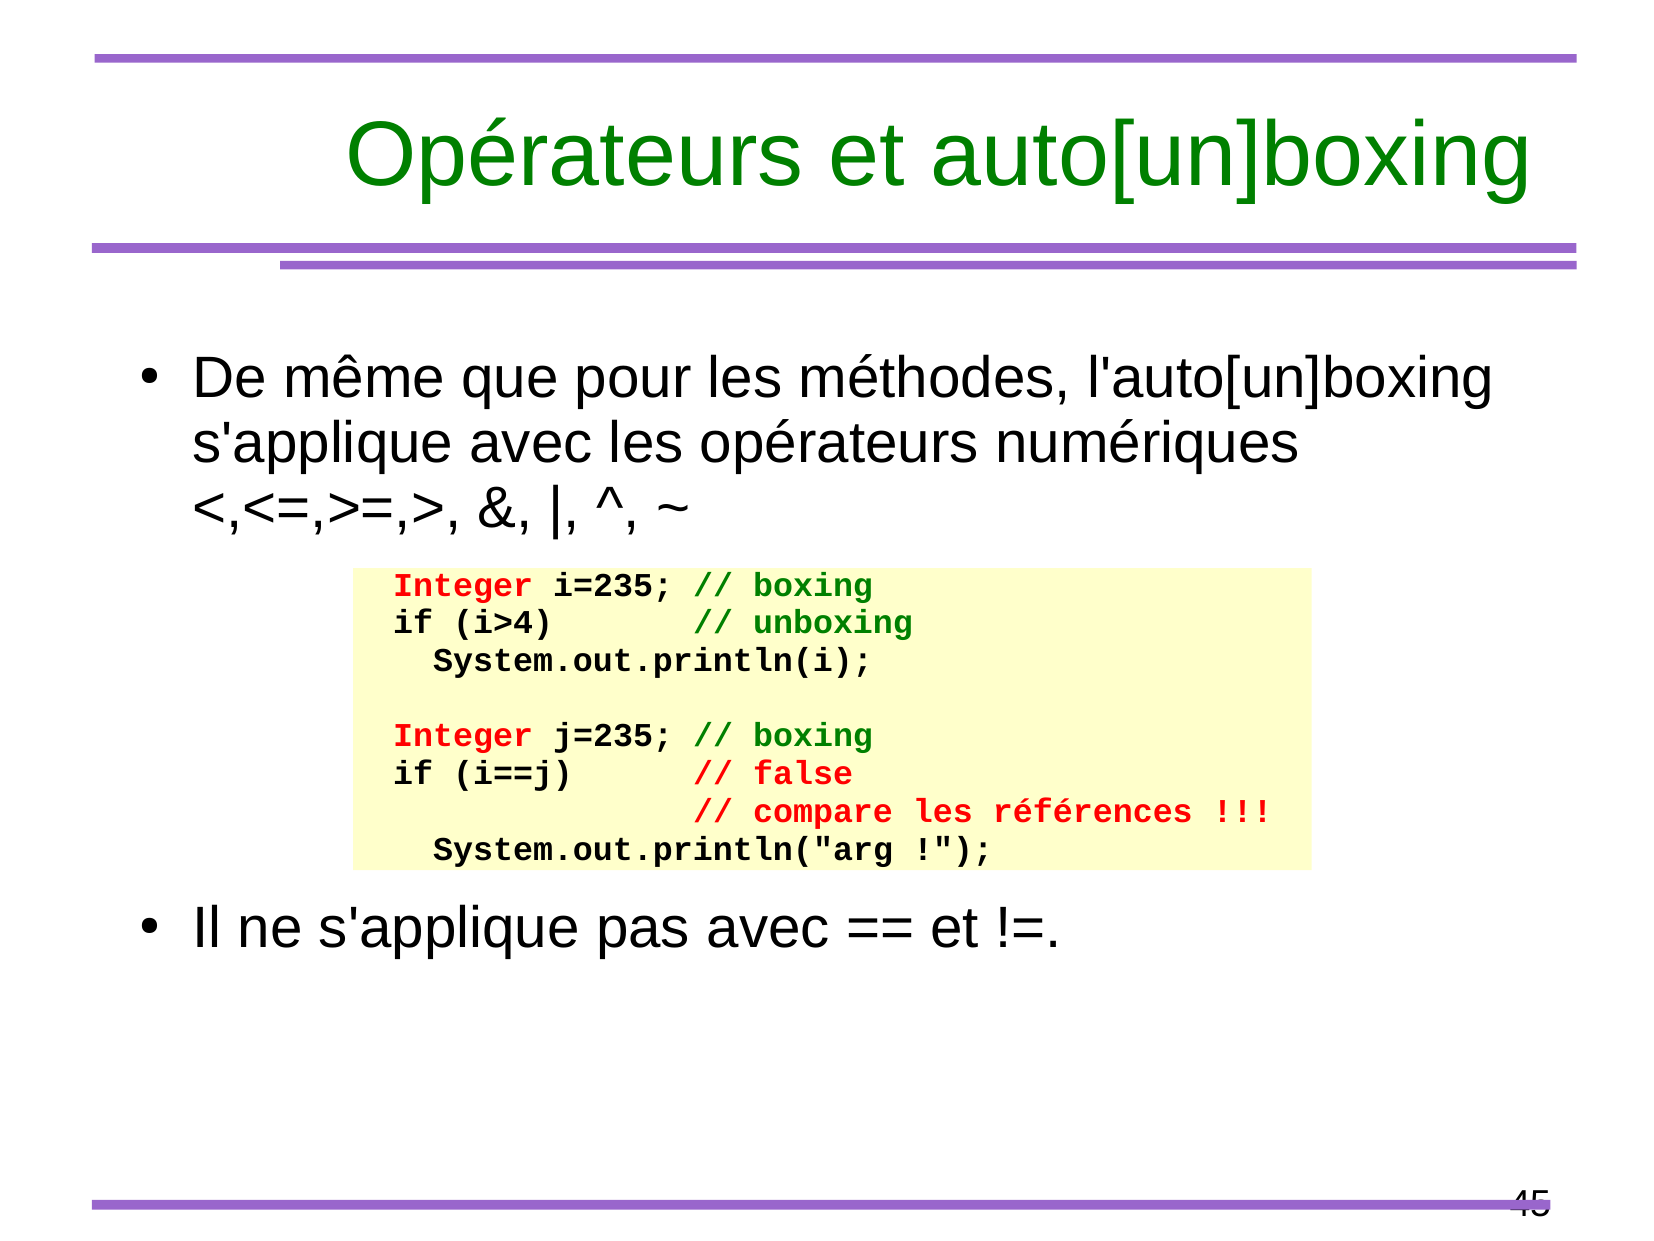

# Opérateurs et auto[un]boxing
De même que pour les méthodes, l'auto[un]boxing s'applique avec les opérateurs numériques <,<=,>=,>, &, |, ^, ~
Il ne s'applique pas avec == et !=.
 Integer i=235; // boxing
 if (i>4) // unboxing
 System.out.println(i);
 Integer j=235; // boxing
 if (i==j) // false
 // compare les références !!!
 System.out.println("arg !");